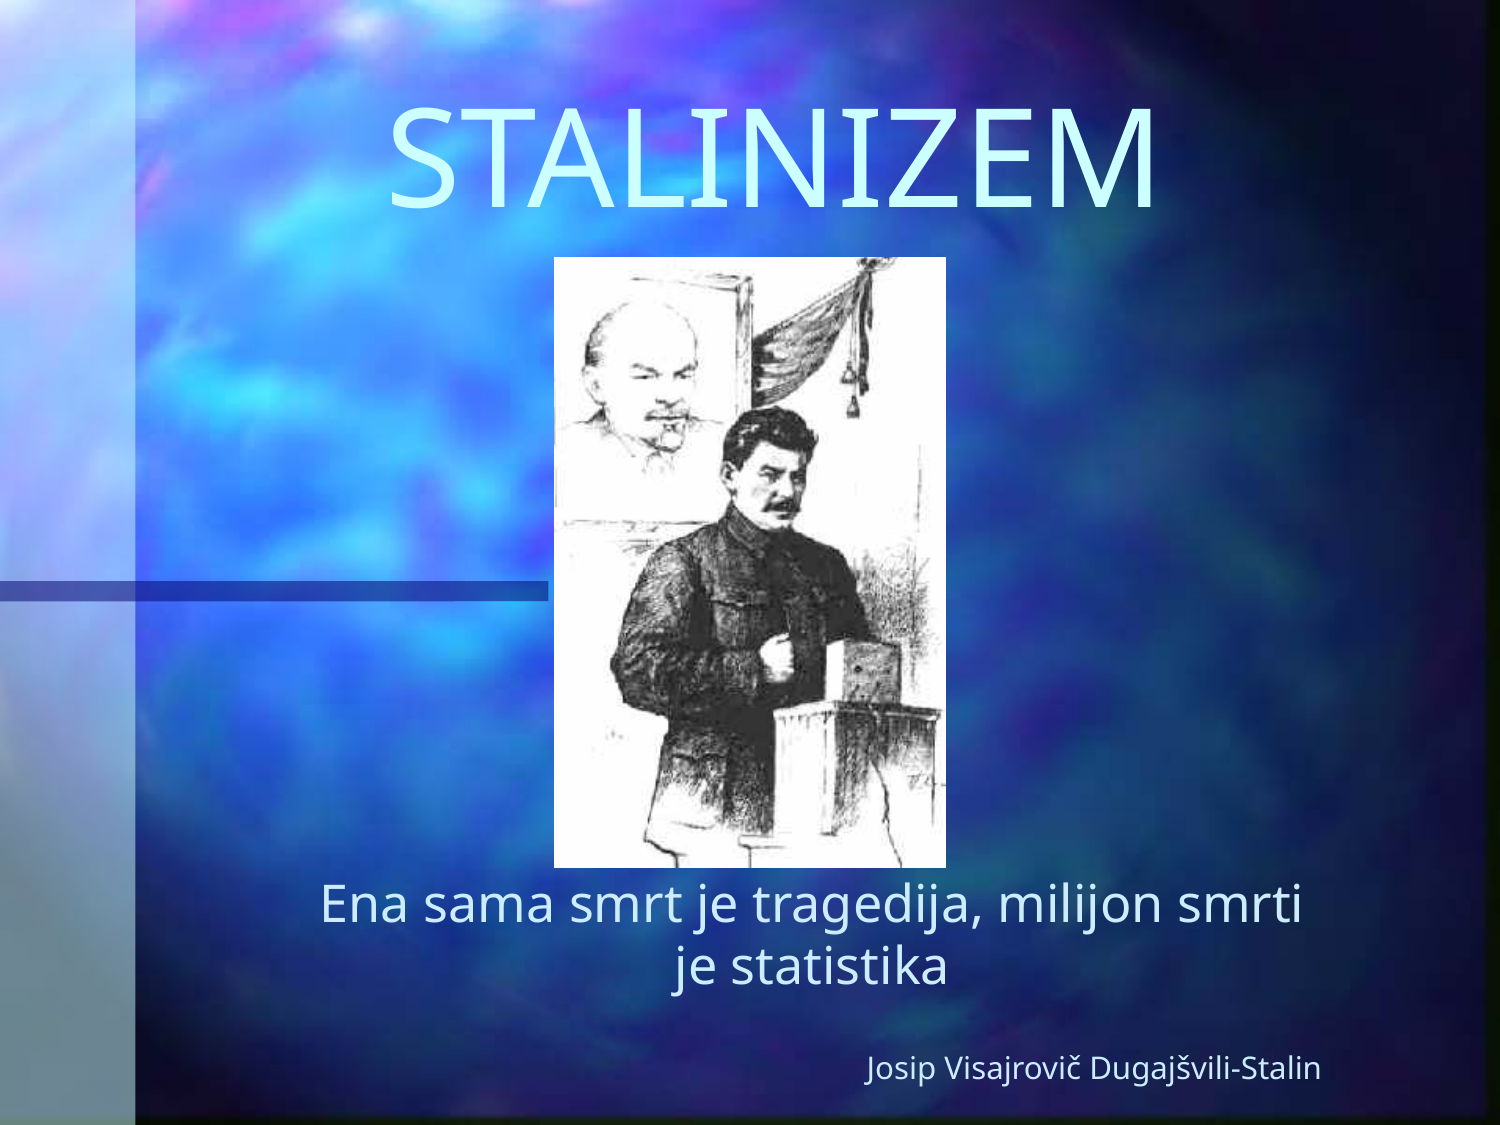

# STALINIZEM
Ena sama smrt je tragedija, milijon smrti je statistika
Josip Visajrovič Dugajšvili-Stalin